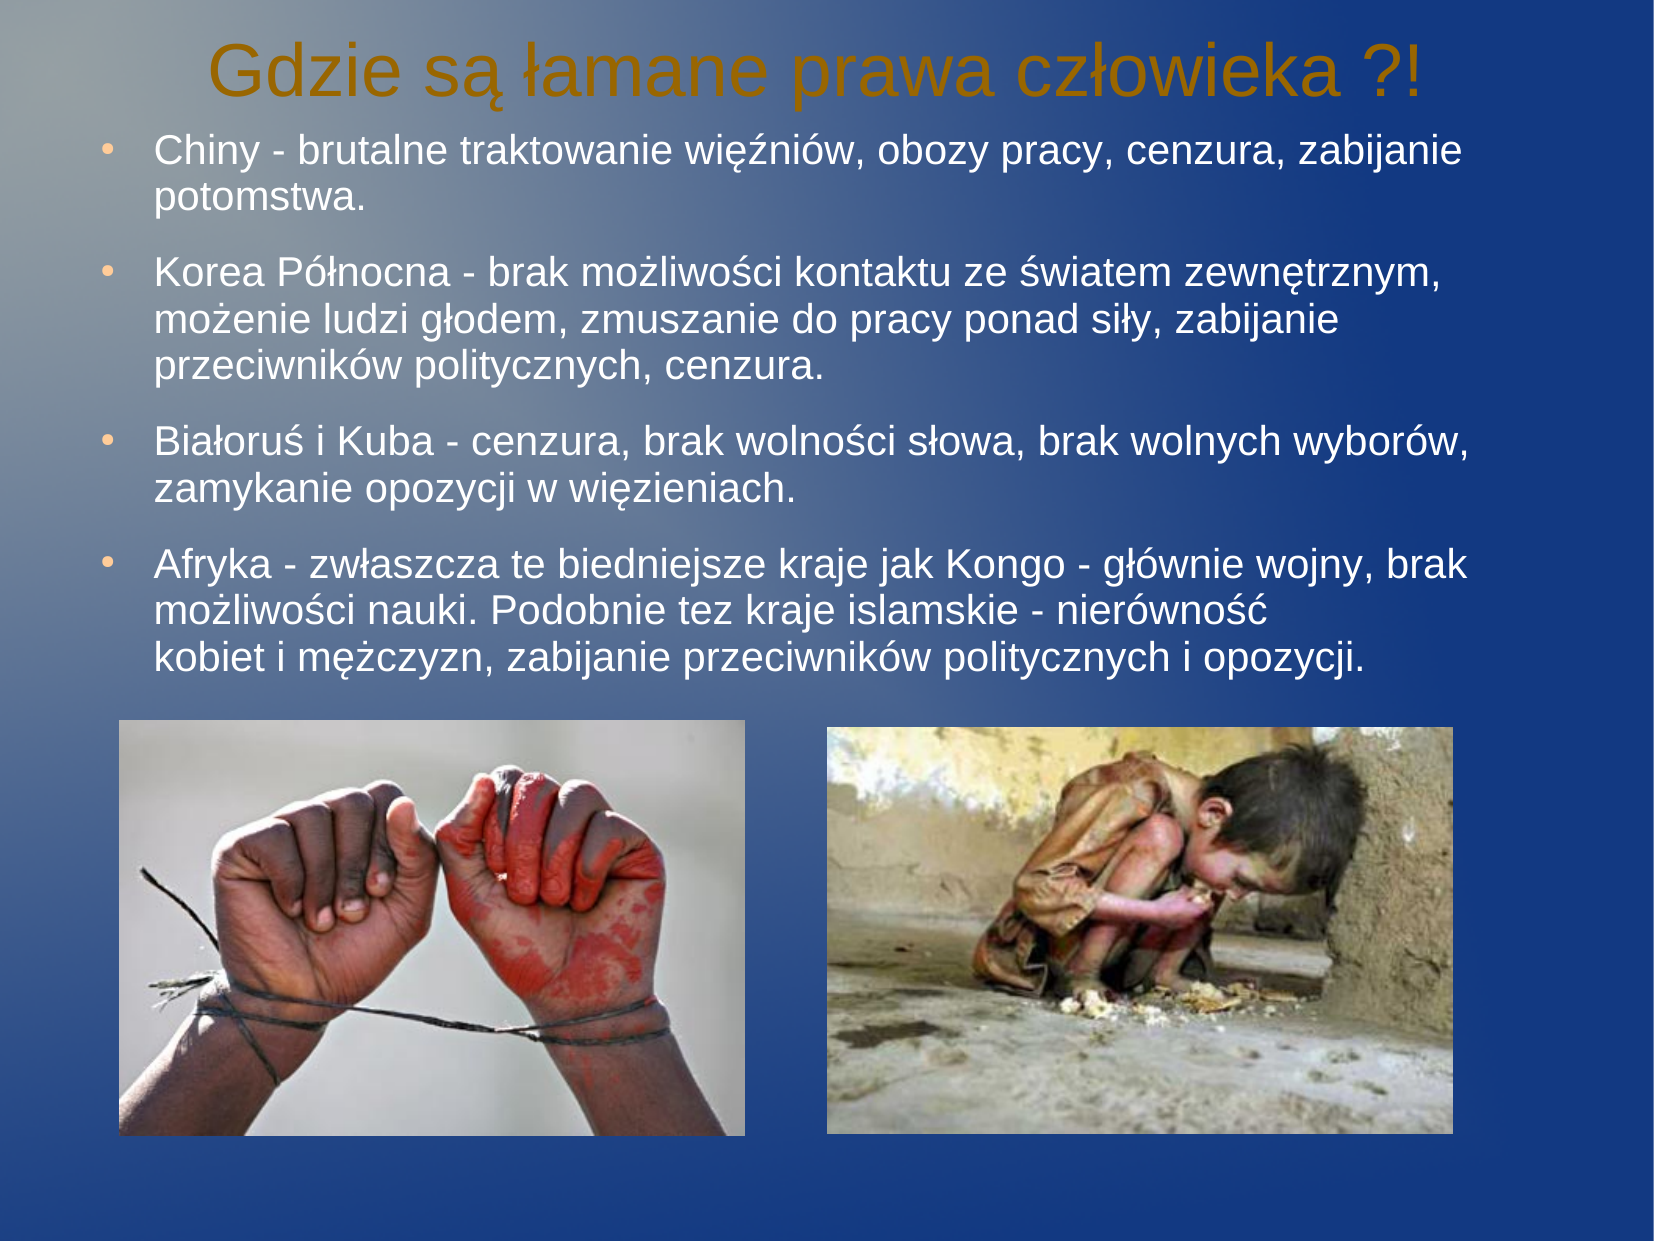

# Gdzie są łamane prawa człowieka ?!
Chiny - brutalne traktowanie więźniów, obozy pracy, cenzura, zabijanie potomstwa.
Korea Północna - brak możliwości kontaktu ze światem zewnętrznym, możenie ludzi głodem, zmuszanie do pracy ponad siły, zabijanie przeciwników politycznych, cenzura.
Białoruś i Kuba - cenzura, brak wolności słowa, brak wolnych wyborów, zamykanie opozycji w więzieniach.
Afryka - zwłaszcza te biedniejsze kraje jak Kongo - głównie wojny, brak możliwości nauki. Podobnie tez kraje islamskie - nierówność
kobiet i mężczyzn, zabijanie przeciwników politycznych i opozycji.